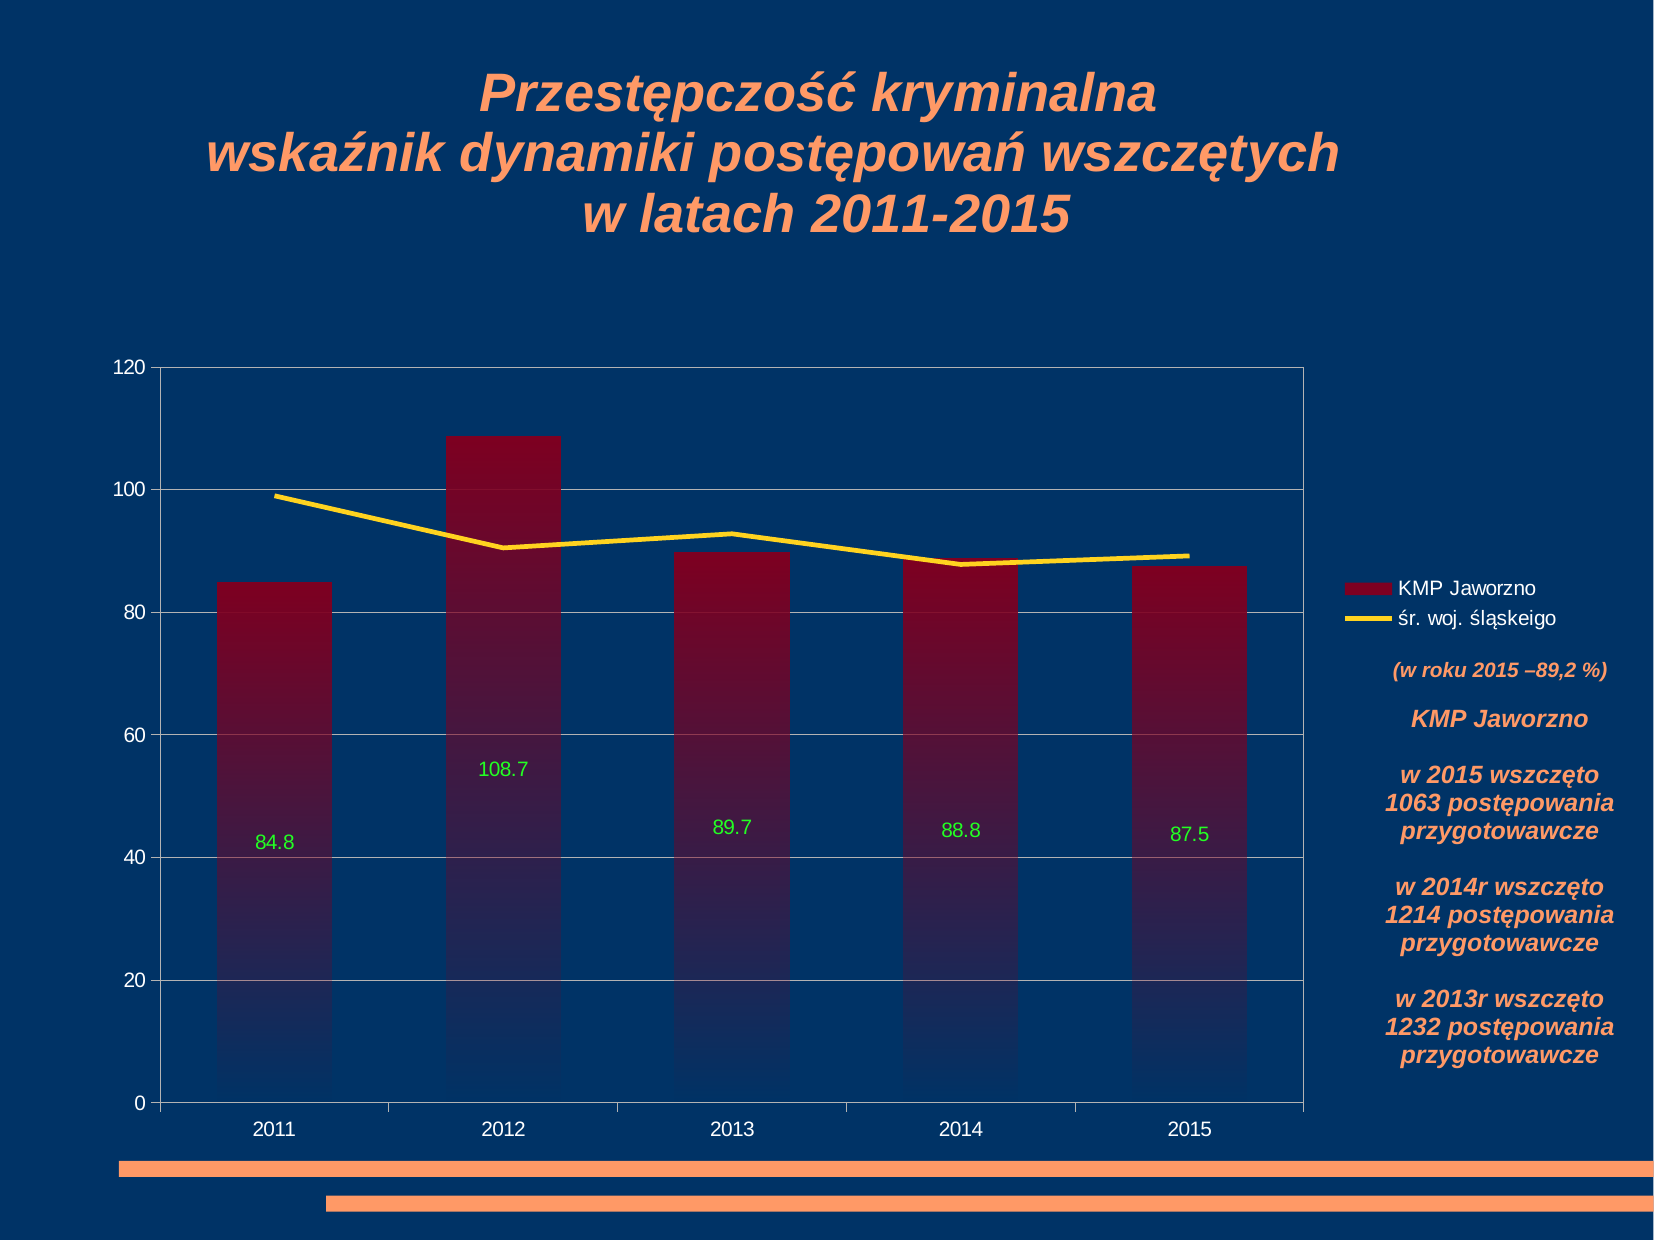

# Przestępczość kryminalna wskaźnik dynamiki postępowań wszczętych w latach 2011-2015
### Chart
| Category | KMP Jaworzno | śr. woj. śląskeigo |
|---|---|---|
| 2011 | 84.8 | 99.0 |
| 2012 | 108.7 | 90.5 |
| 2013 | 89.7 | 92.8 |
| 2014 | 88.8 | 87.8 |
| 2015 | 87.5 | 89.2 |(w roku 2015 –89,2 %)
KMP Jaworzno
w 2015 wszczęto 1063 postępowania przygotowawcze
w 2014r wszczęto 1214 postępowania przygotowawcze
w 2013r wszczęto 1232 postępowania przygotowawcze